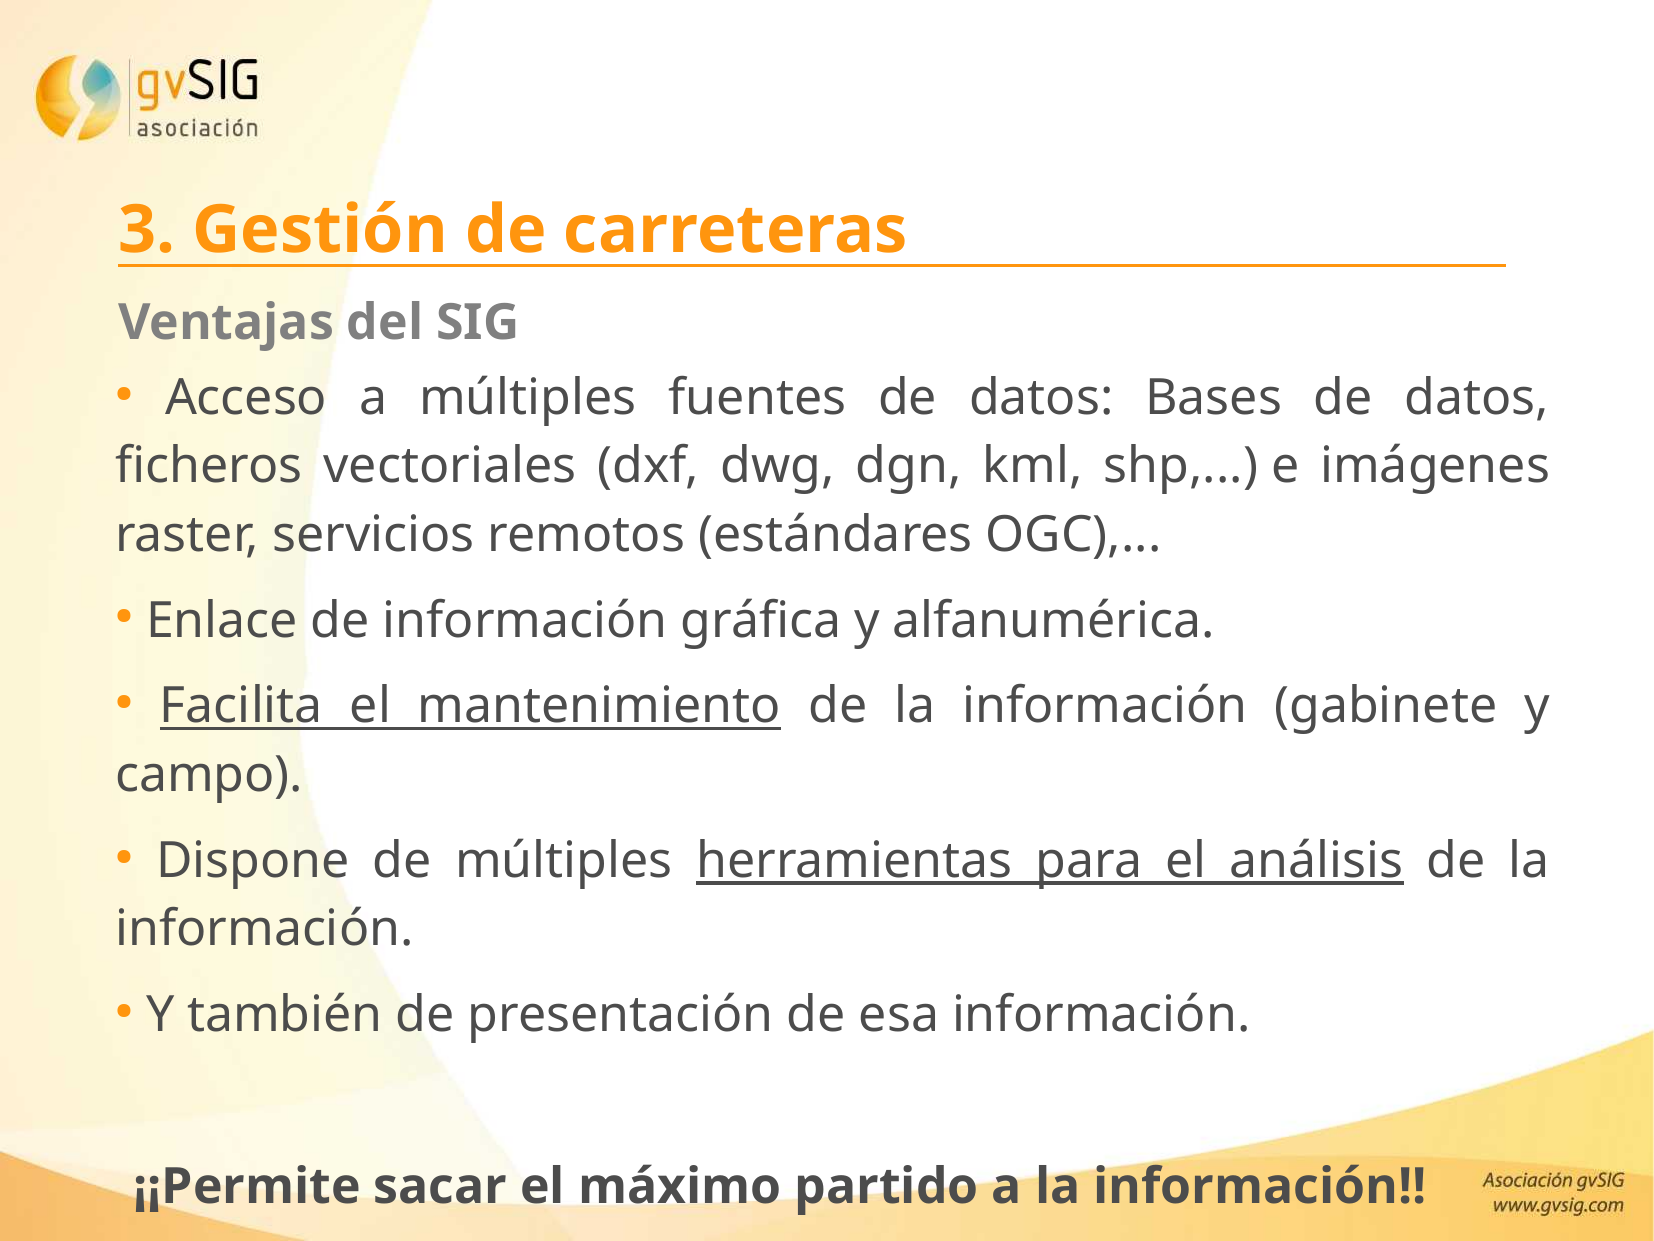

# 3. Gestión de carreteras
Ventajas del SIG
 Acceso a múltiples fuentes de datos: Bases de datos, ficheros vectoriales (dxf, dwg, dgn, kml, shp,...)	e imágenes raster, servicios remotos (estándares OGC),...
 Enlace de información gráfica y alfanumérica.
 Facilita el mantenimiento de la información (gabinete y campo).
 Dispone de múltiples herramientas para el análisis de la información.
 Y también de presentación de esa información.
¡¡Permite sacar el máximo partido a la información!!